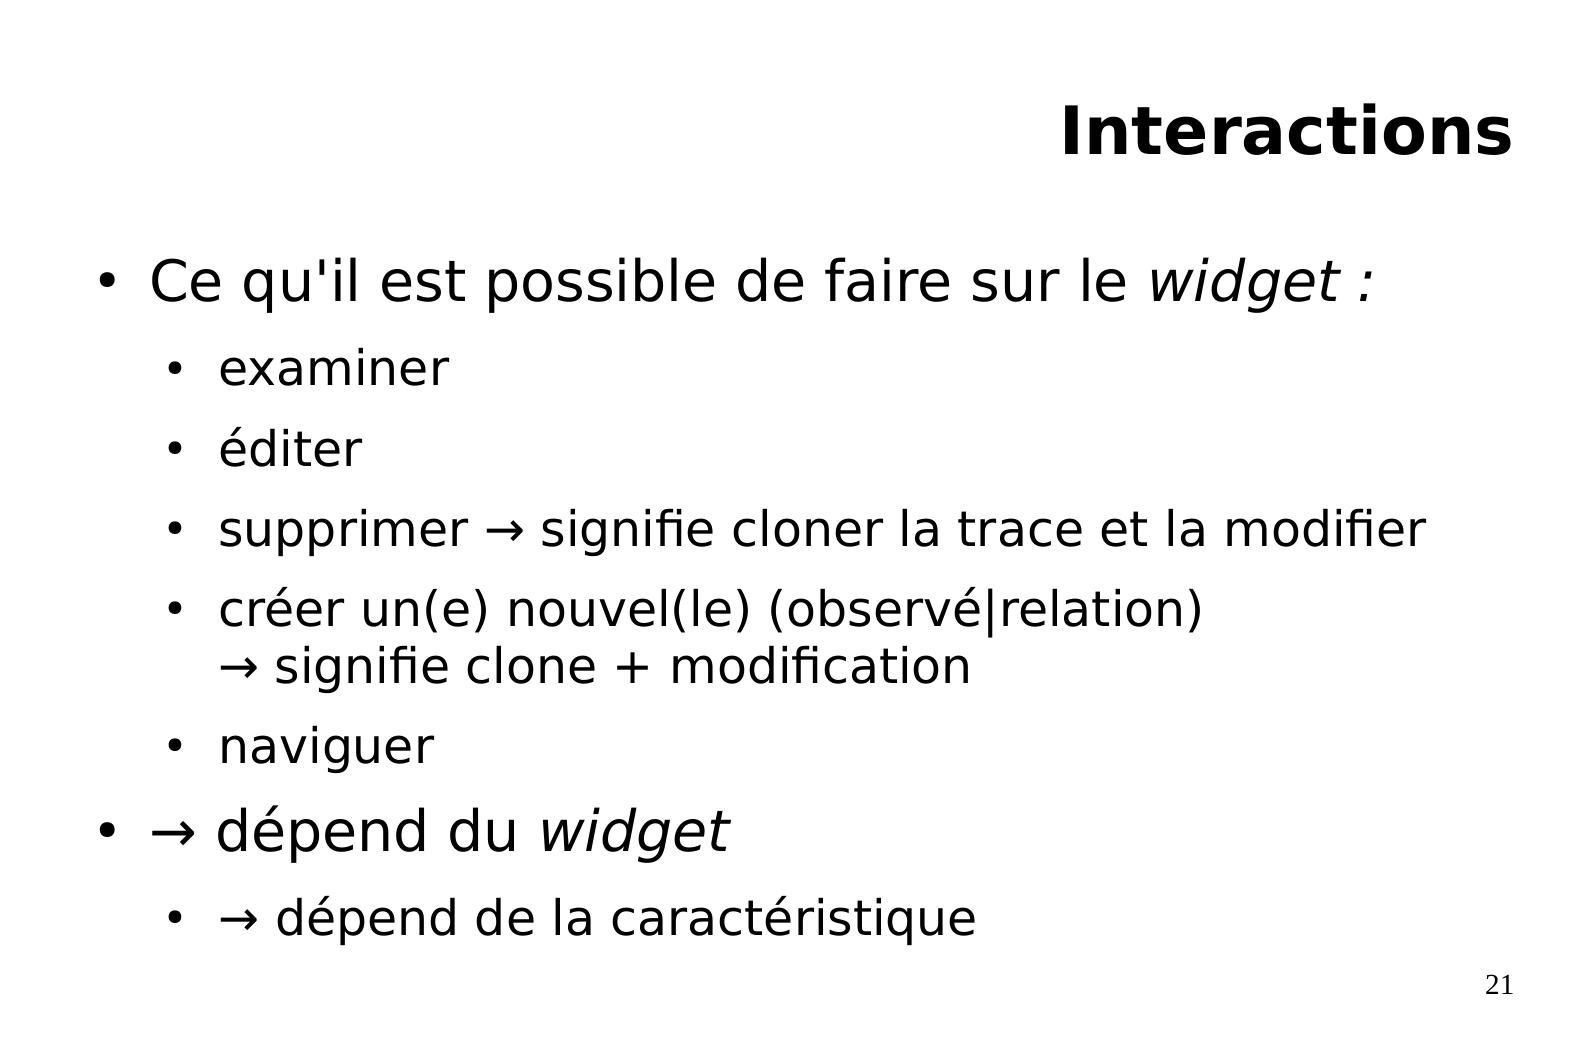

# Interactions
Ce qu'il est possible de faire sur le widget :
examiner
éditer
supprimer → signifie cloner la trace et la modifier
créer un(e) nouvel(le) (observé|relation) 		→ signifie clone + modification
naviguer
→ dépend du widget
→ dépend de la caractéristique
21